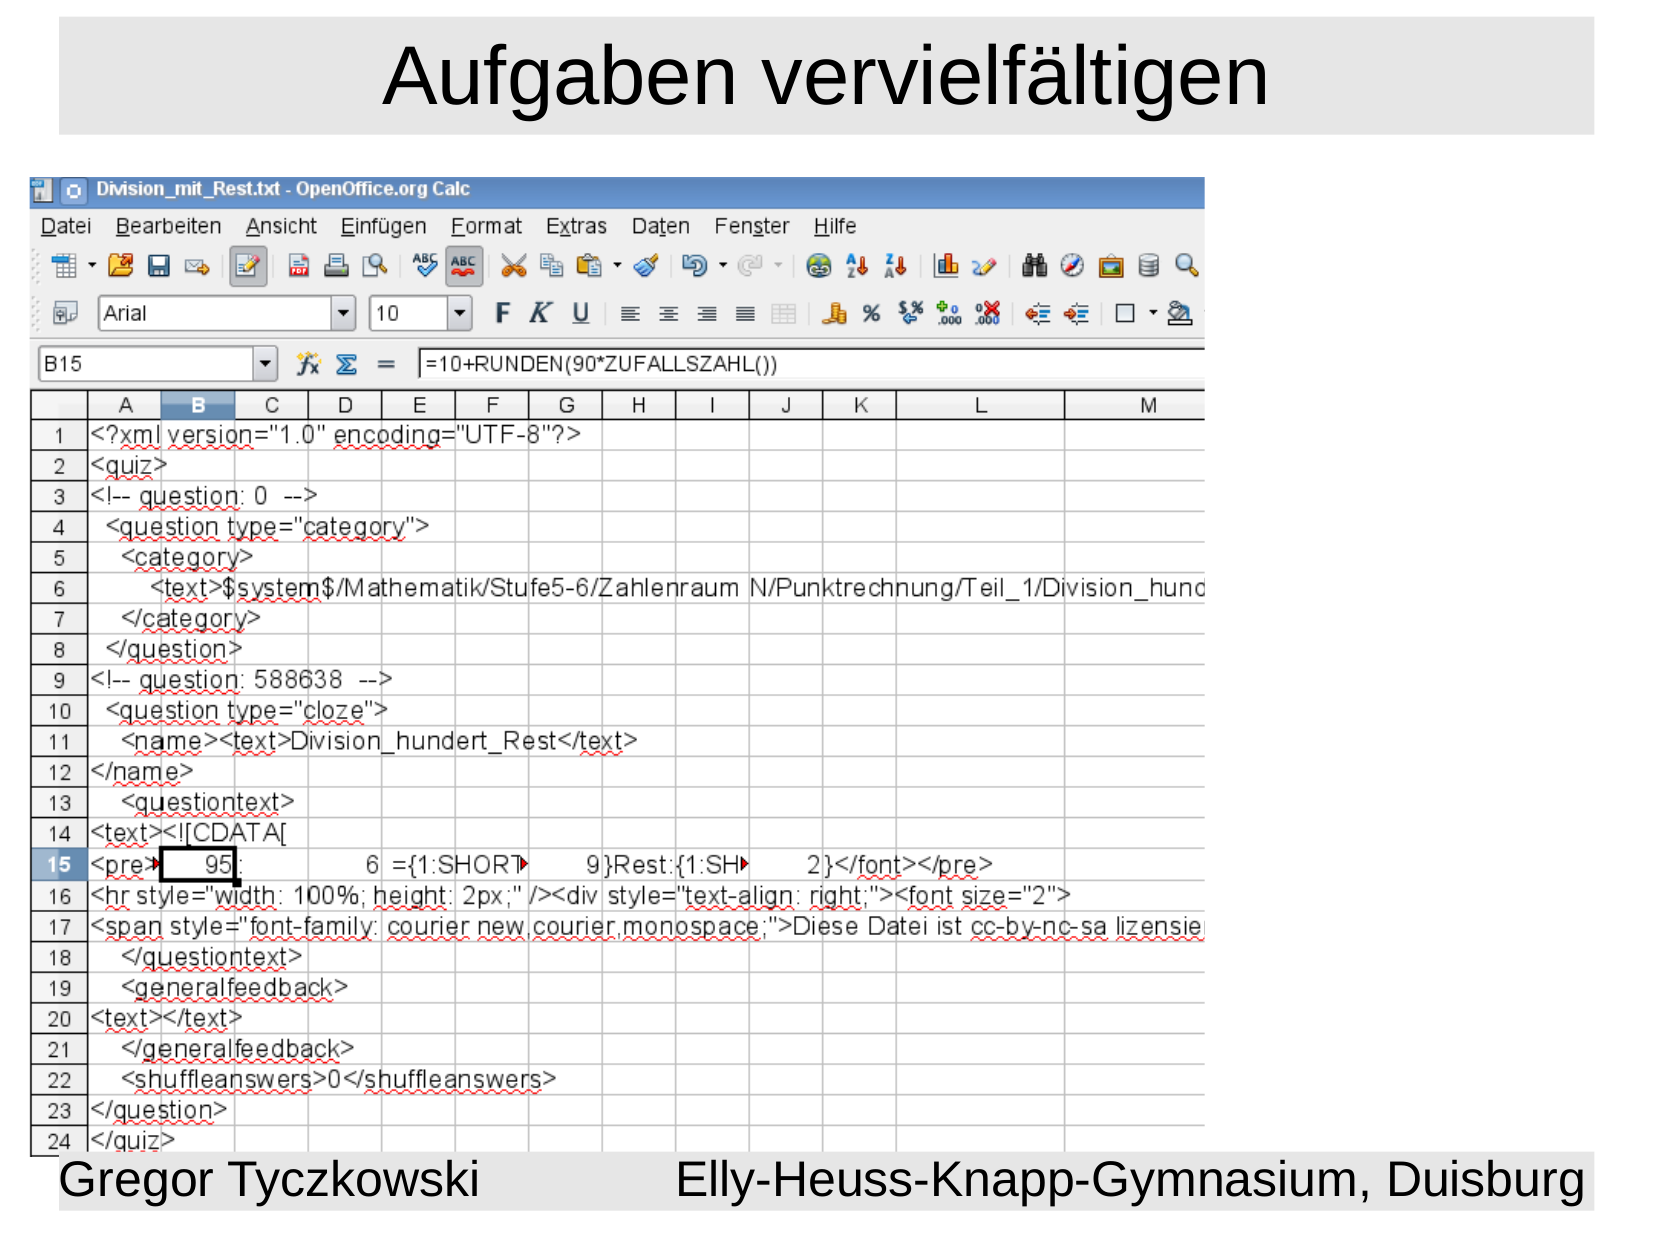

# Aufgaben vervielfältigen
Gregor Tyczkowski Elly-Heuss-Knapp-Gymnasium, Duisburg